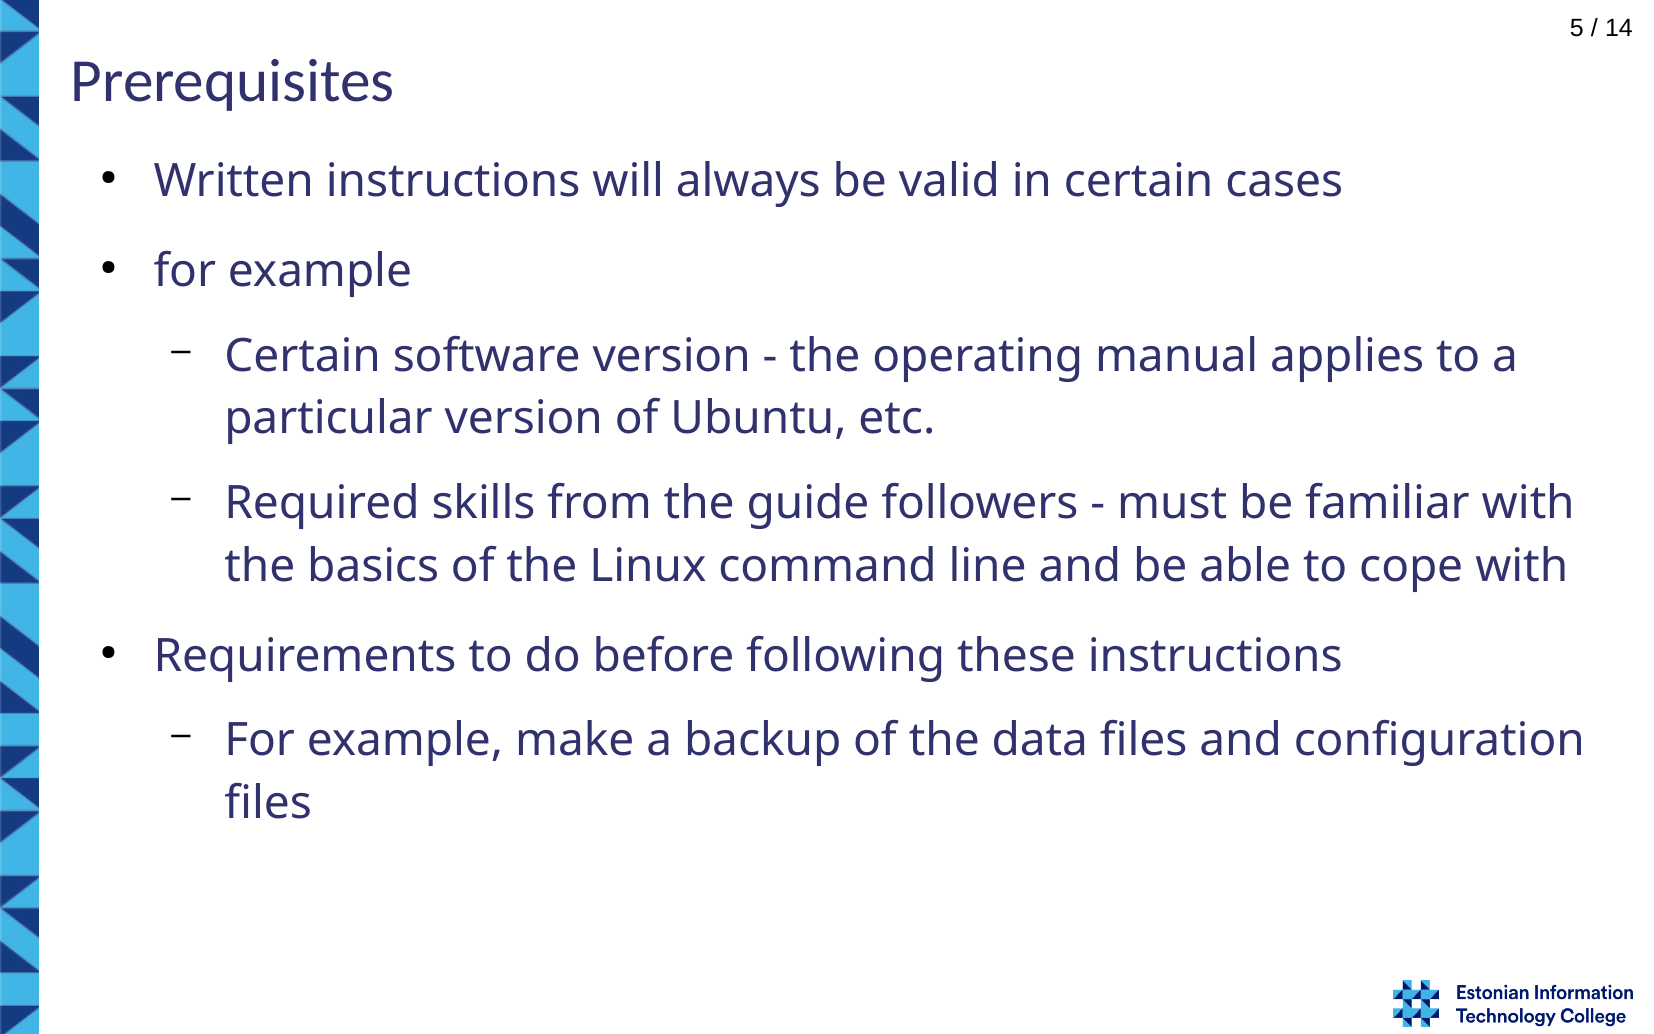

# Prerequisites
Written instructions will always be valid in certain cases
for example
Certain software version - the operating manual applies to a particular version of Ubuntu, etc.
Required skills from the guide followers - must be familiar with the basics of the Linux command line and be able to cope with
Requirements to do before following these instructions
For example, make a backup of the data files and configuration files